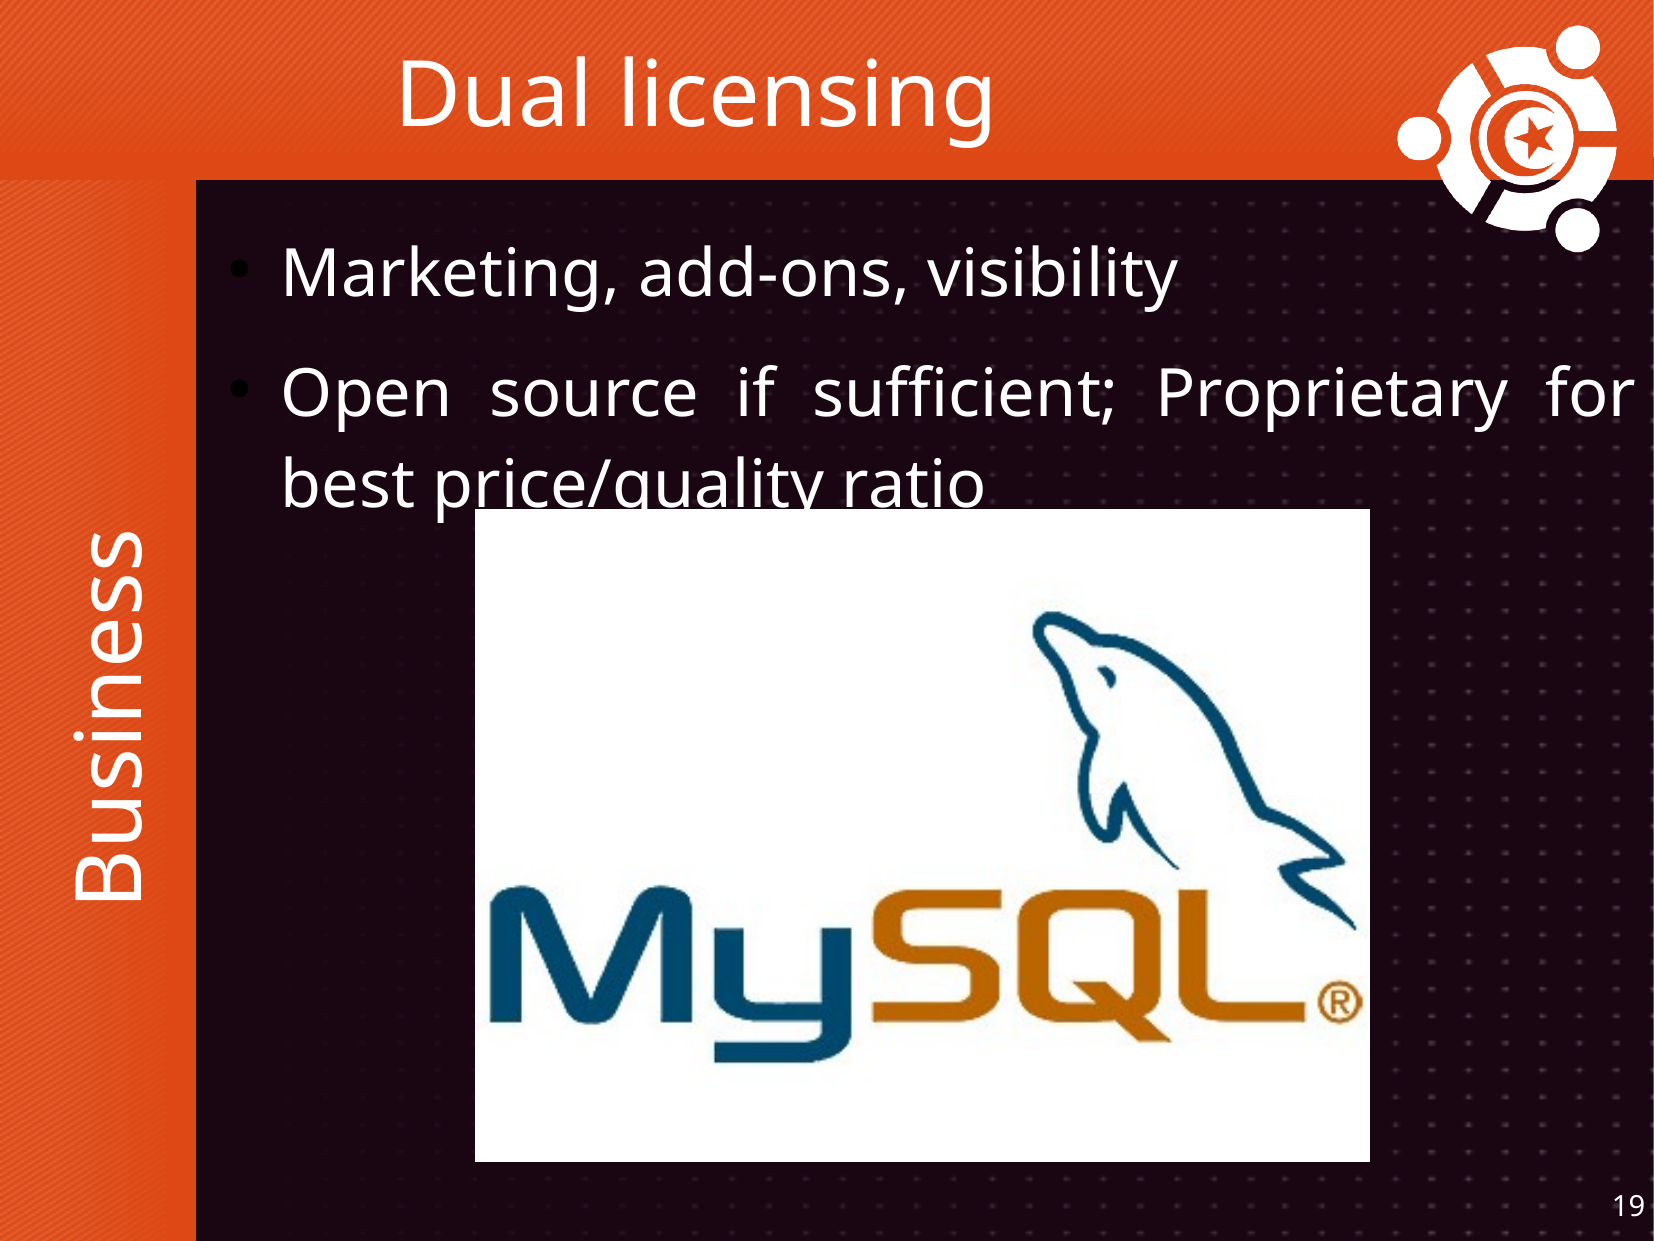

# Dual licensing
Marketing, add-ons, visibility
Open source if sufficient; Proprietary for best price/quality ratio
Business
19